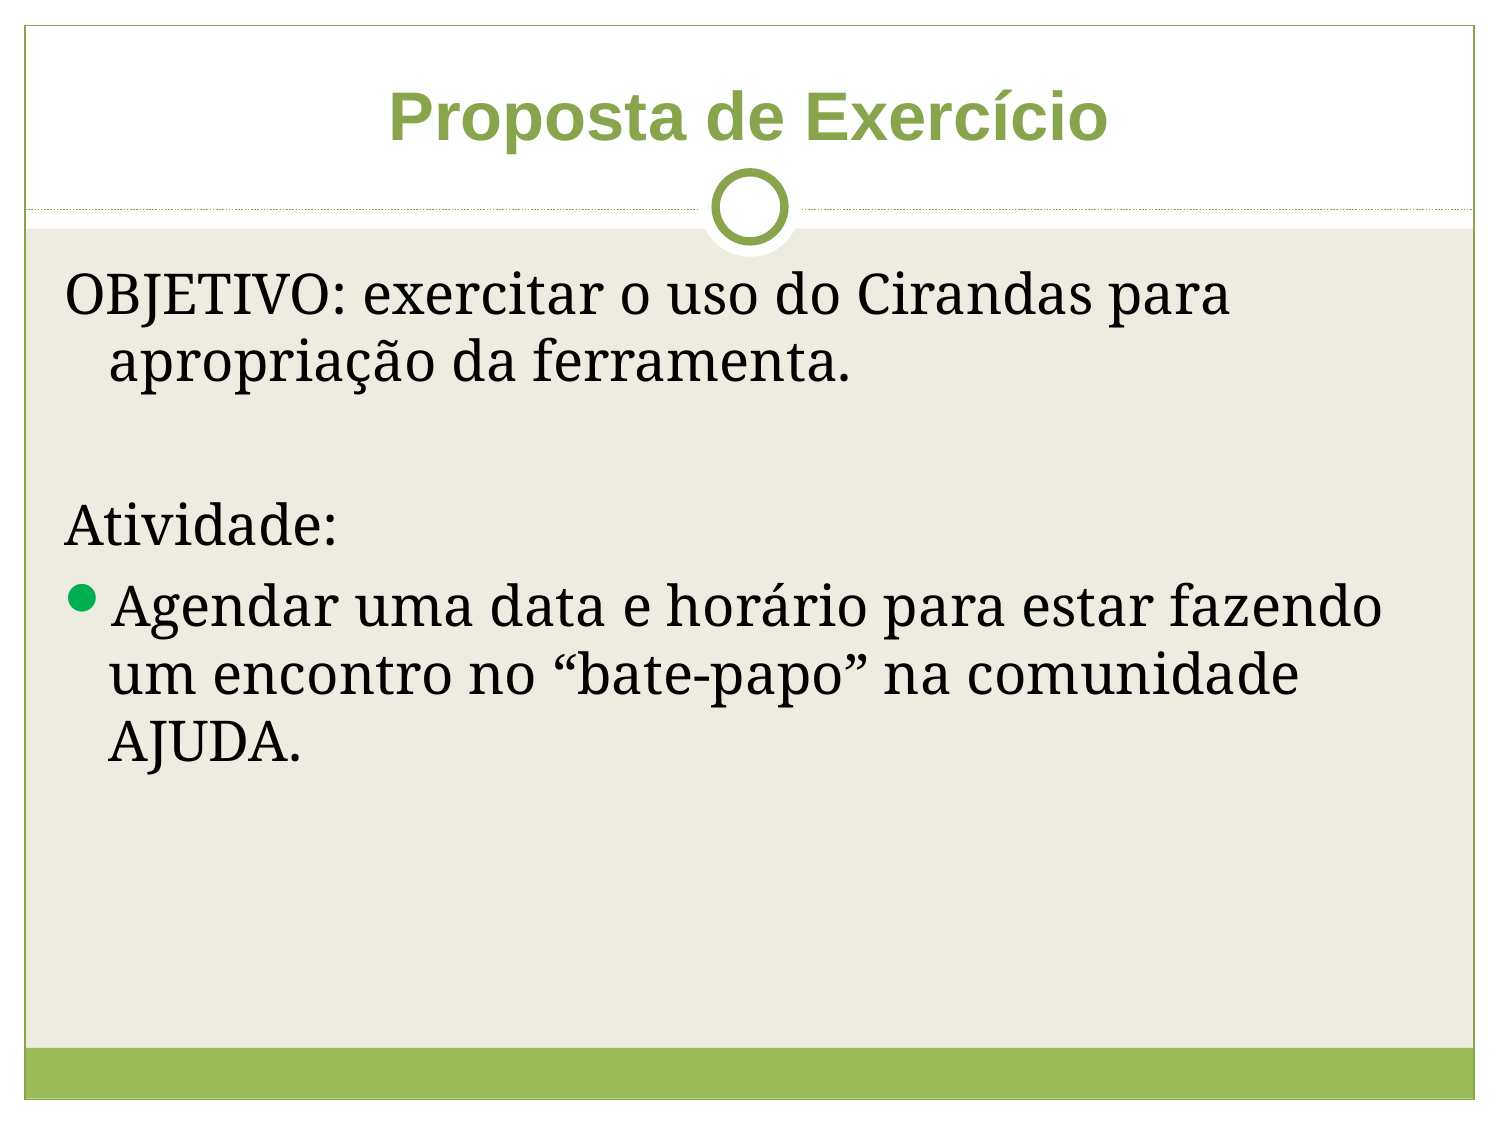

# Proposta de Exercício
OBJETIVO: exercitar o uso do Cirandas para apropriação da ferramenta.
Atividade:
Agendar uma data e horário para estar fazendo um encontro no “bate-papo” na comunidade AJUDA.